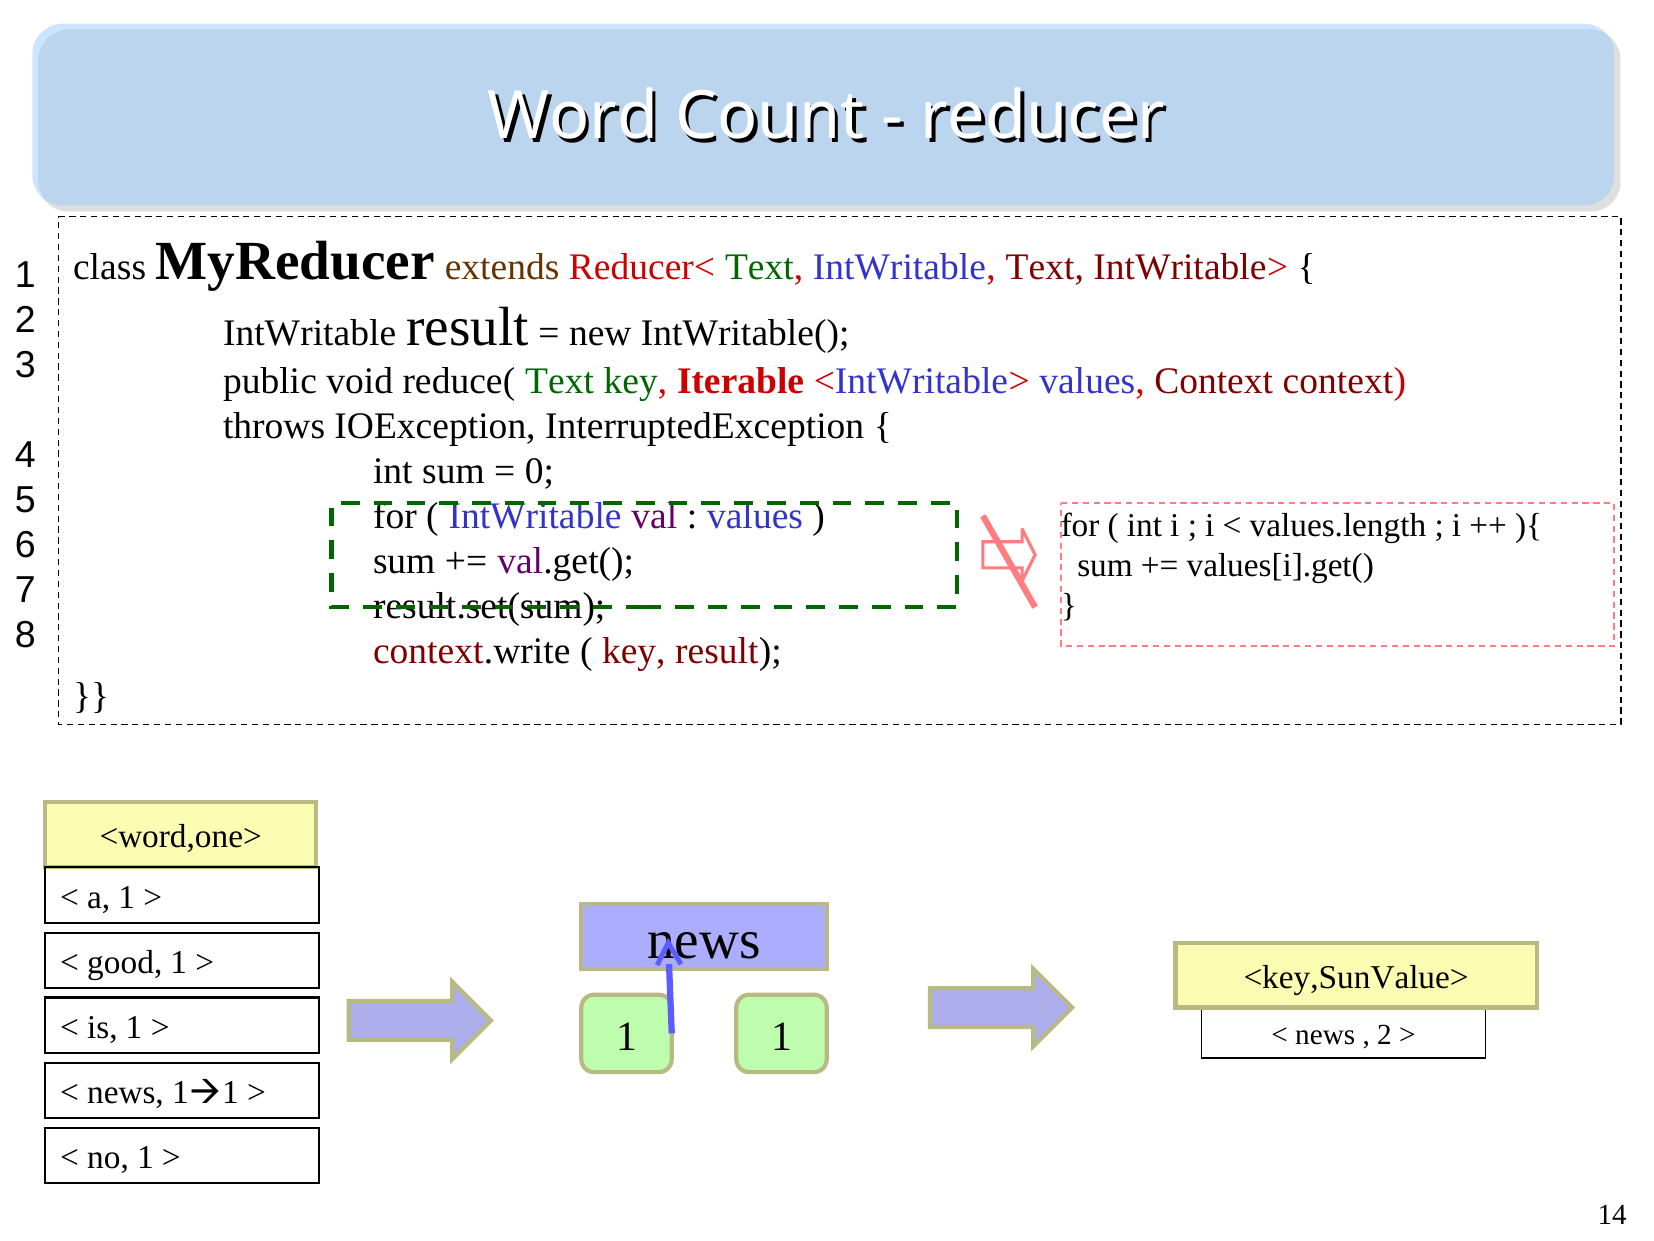

# Word Count - reducer
class MyReducer extends Reducer< Text, IntWritable, Text, IntWritable> {
	IntWritable result = new IntWritable();
	public void reduce( Text key, Iterable <IntWritable> values, Context context)
	throws IOException, InterruptedException {
		int sum = 0;
		for ( IntWritable val : values ) 							sum += val.get();
		result.set(sum);
		context.write ( key, result);
}}
1
2
3
4
5
6
7
8
for ( int i ; i < values.length ; i ++ ){
 sum += values[i].get()
}
<word,one>
< a, 1 >
news
< good, 1 >
<key,SunValue>
1
1
< is, 1 >
< news , 2 >
< news, 11 >
< no, 1 >
14